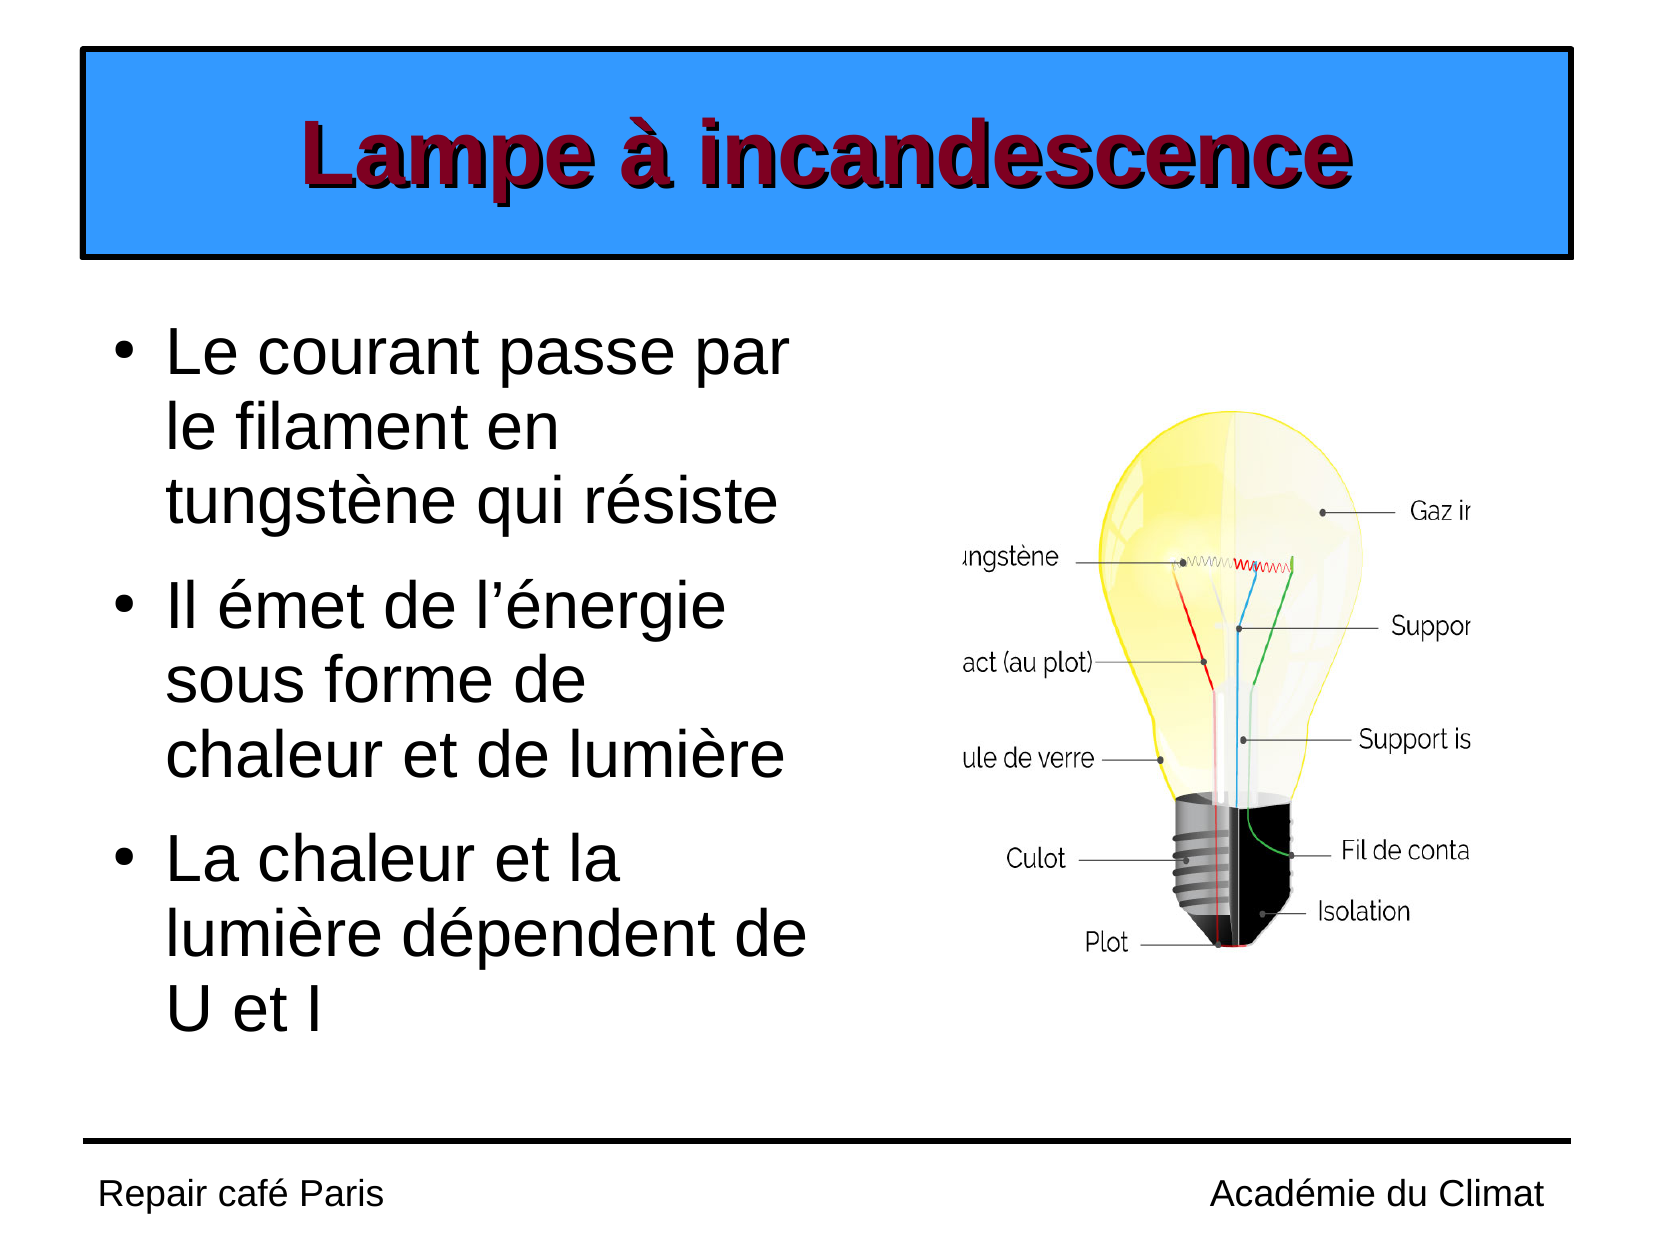

# Lampe à incandescence
Le courant passe par le filament en tungstène qui résiste
Il émet de l’énergie sous forme de chaleur et de lumière
La chaleur et la lumière dépendent de U et I
Repair café Paris	Académie du Climat